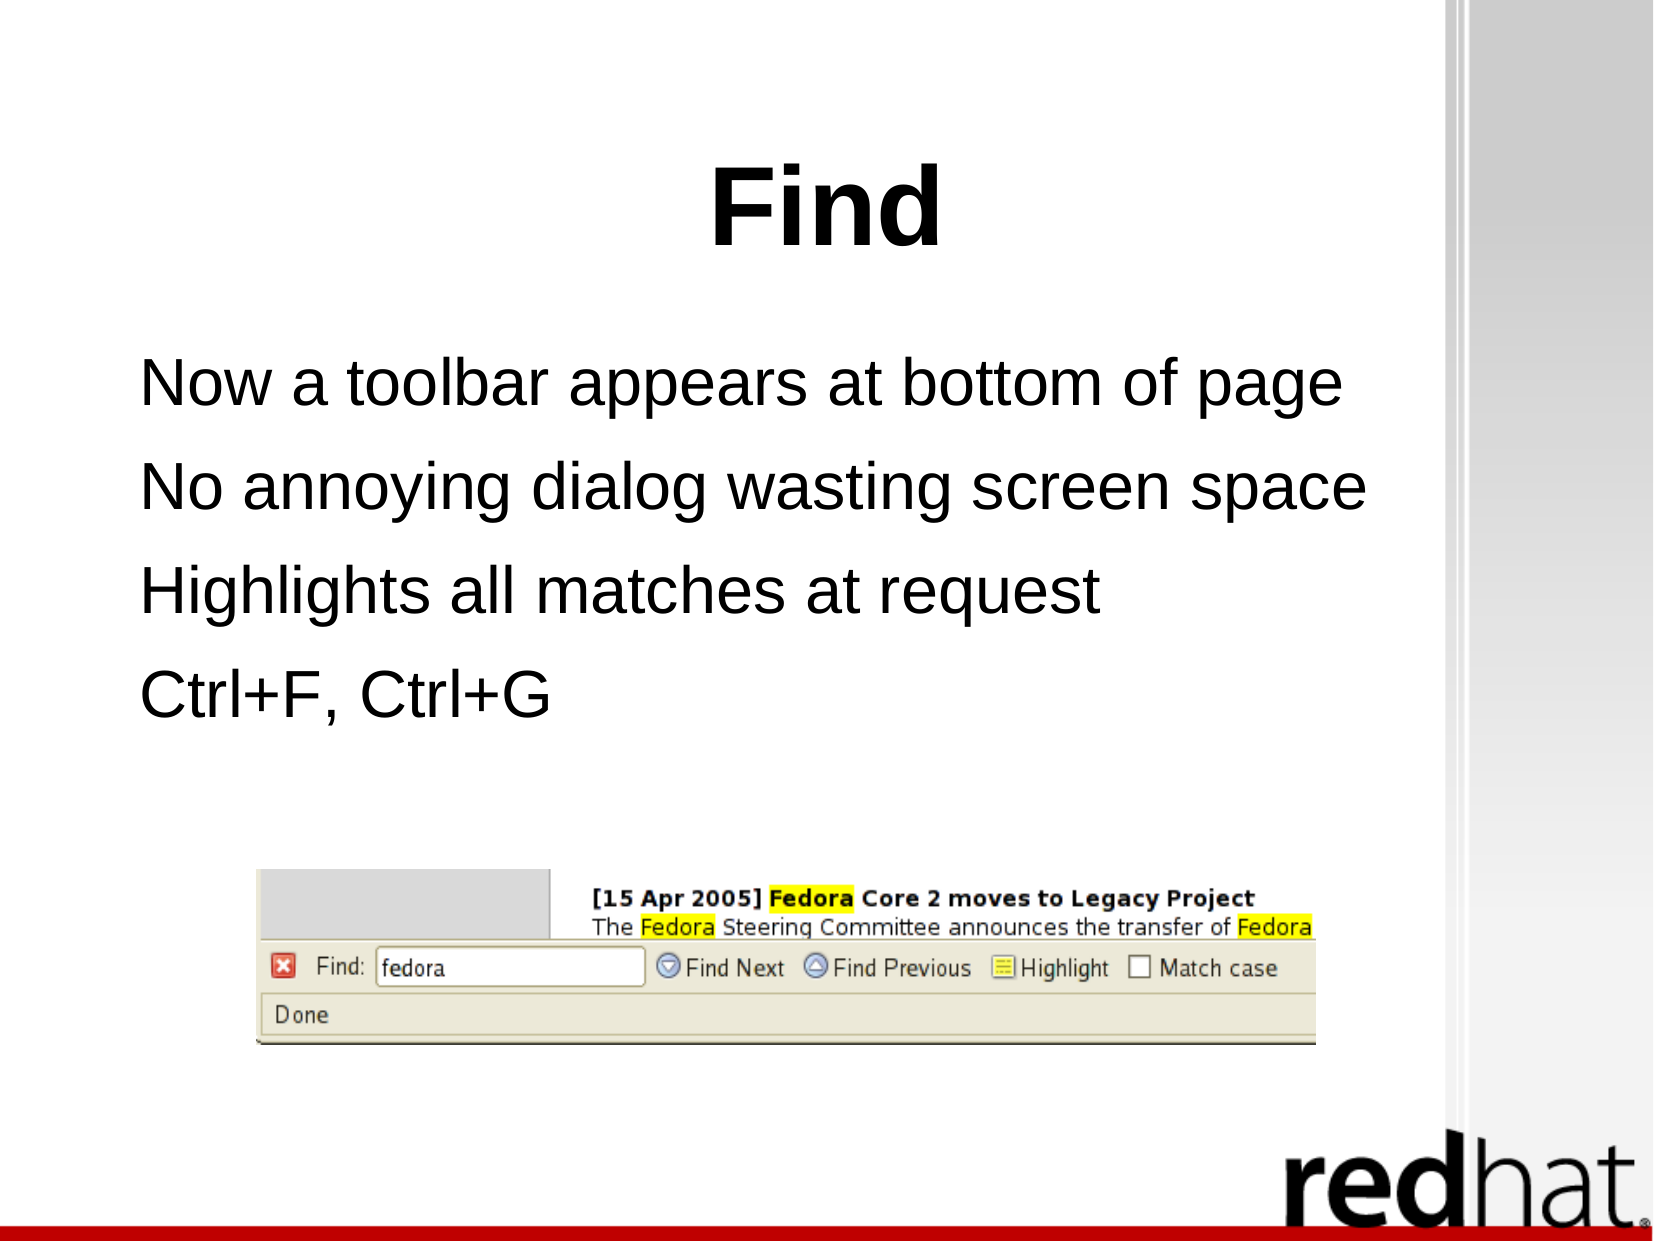

# Find
Now a toolbar appears at bottom of page
No annoying dialog wasting screen space
Highlights all matches at request
Ctrl+F, Ctrl+G